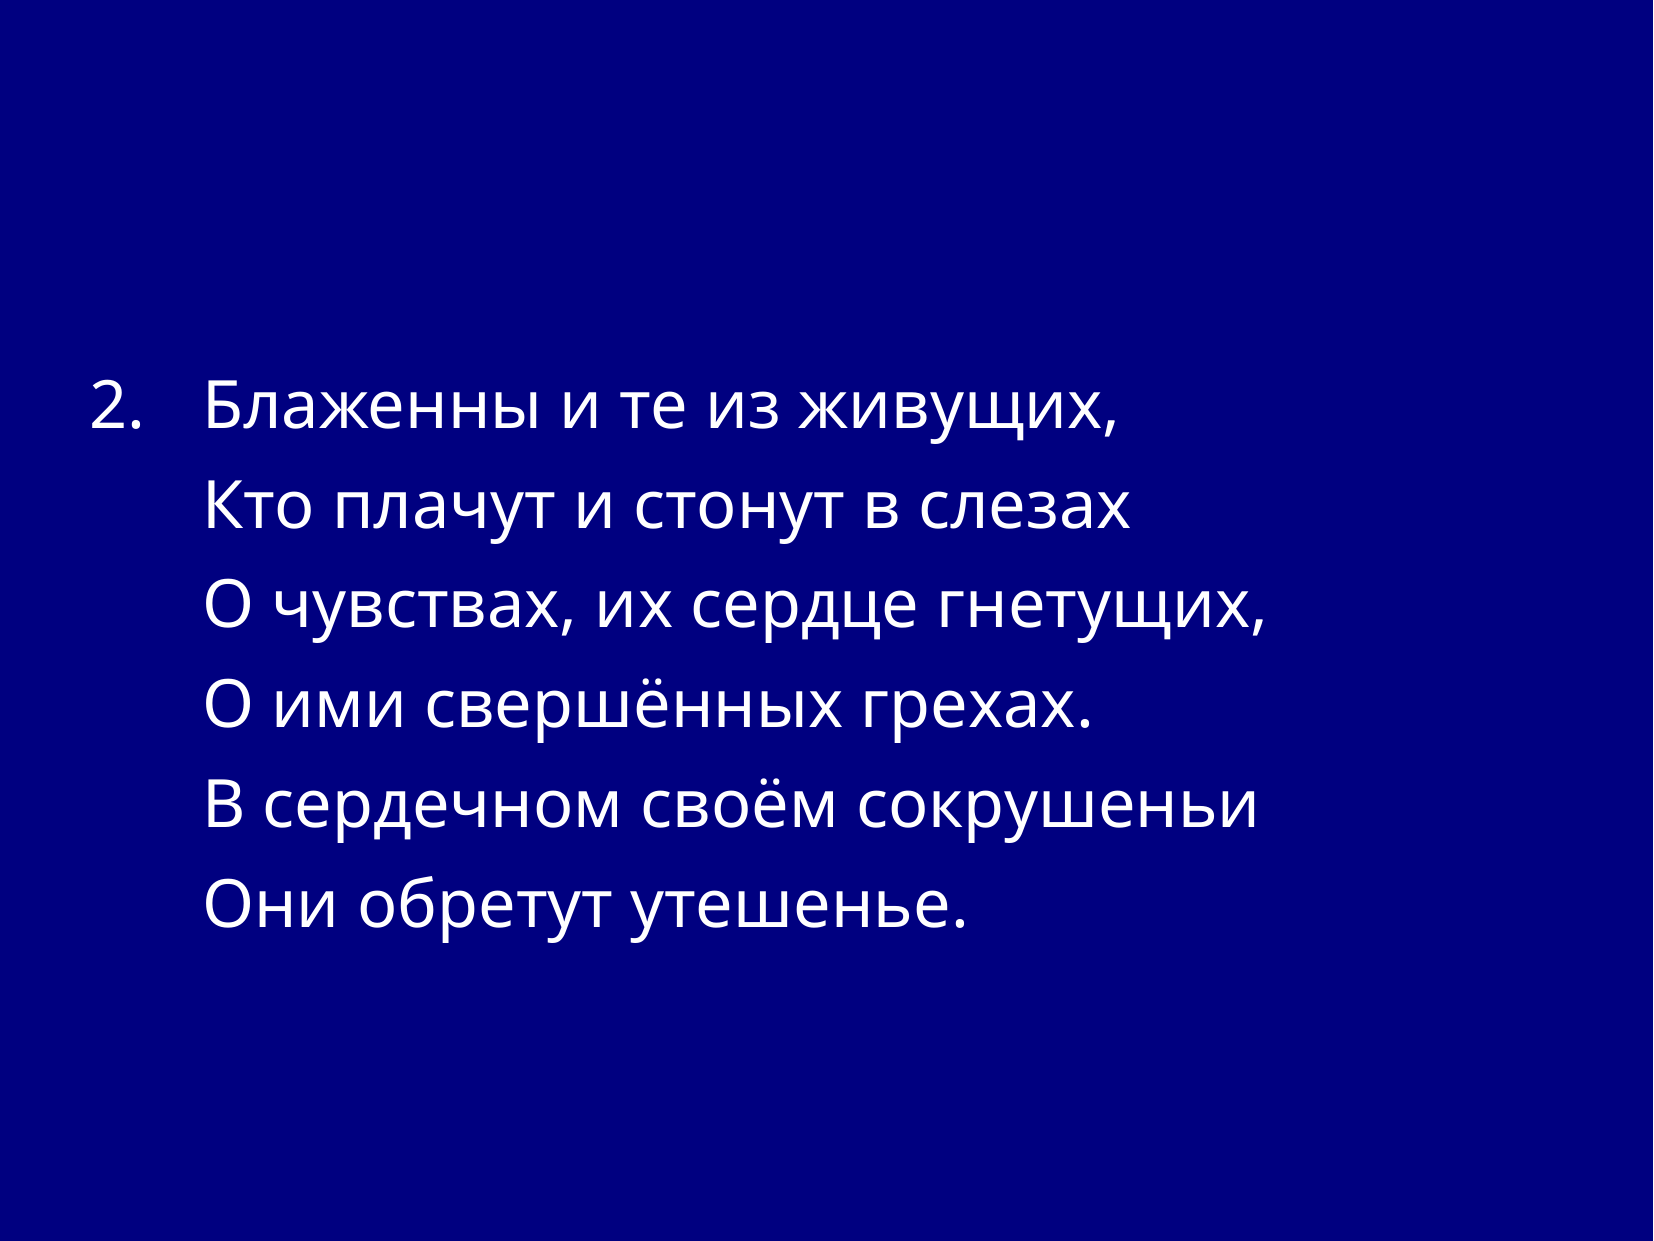

2.	Блаженны и те из живущих,
	Кто плачут и стонут в слезах
	О чувствах, их сердце гнетущих,
	О ими свершённых грехах.
	В сердечном своём сокрушеньи
	Они обретут утешенье.